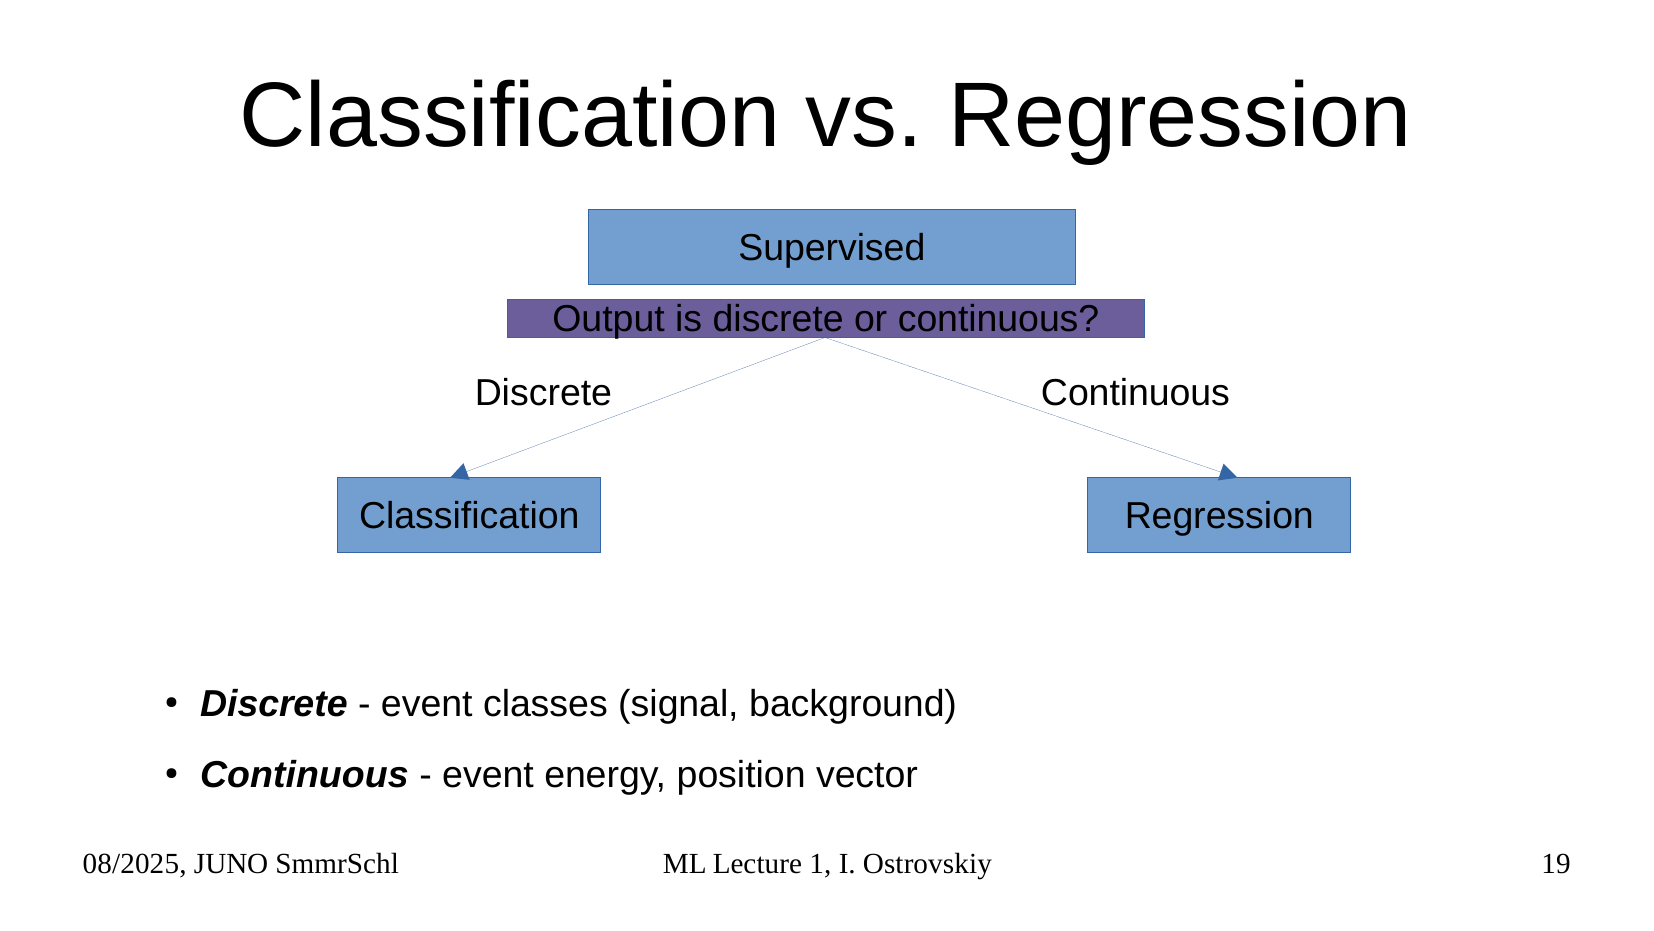

# Classification vs. Regression
Supervised
Output is discrete or continuous?
Discrete Continuous
Classification
Regression
Discrete - event classes (signal, background)
Continuous - event energy, position vector
08/2025, JUNO SmmrSchl
ML Lecture 1, I. Ostrovskiy
19